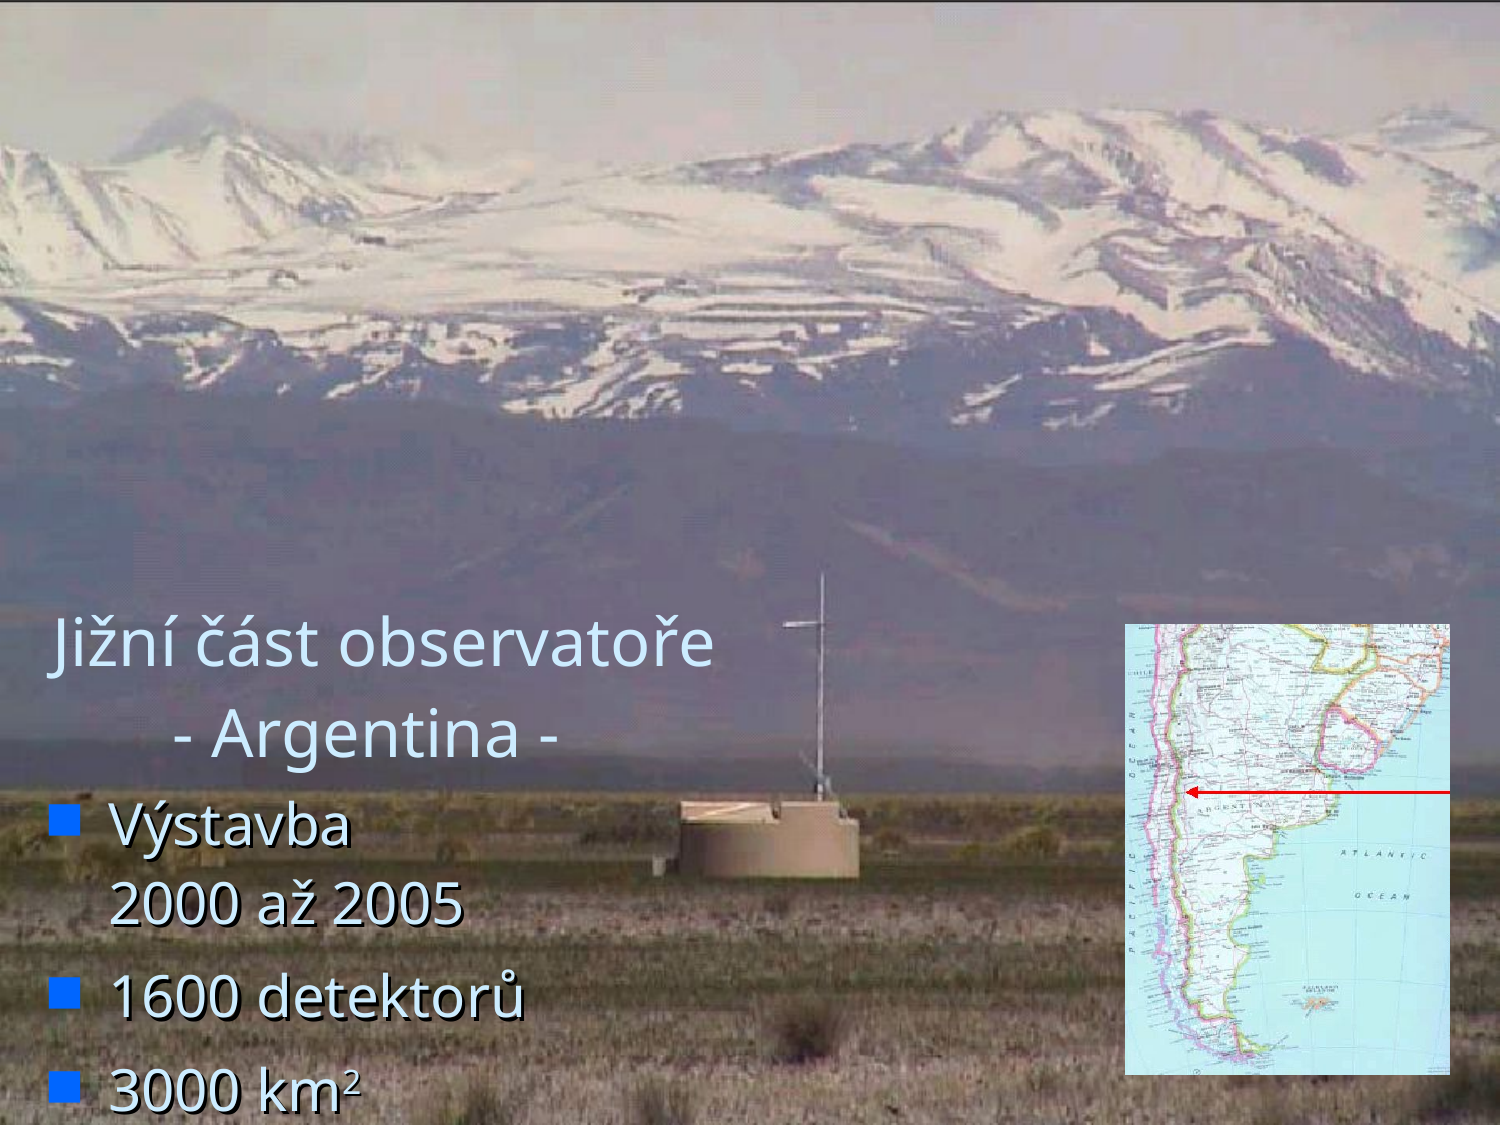

Jižní část observatoře
 - Argentina -
# Výstavba 2000 až 2005
1600 detektorů
3000 km2